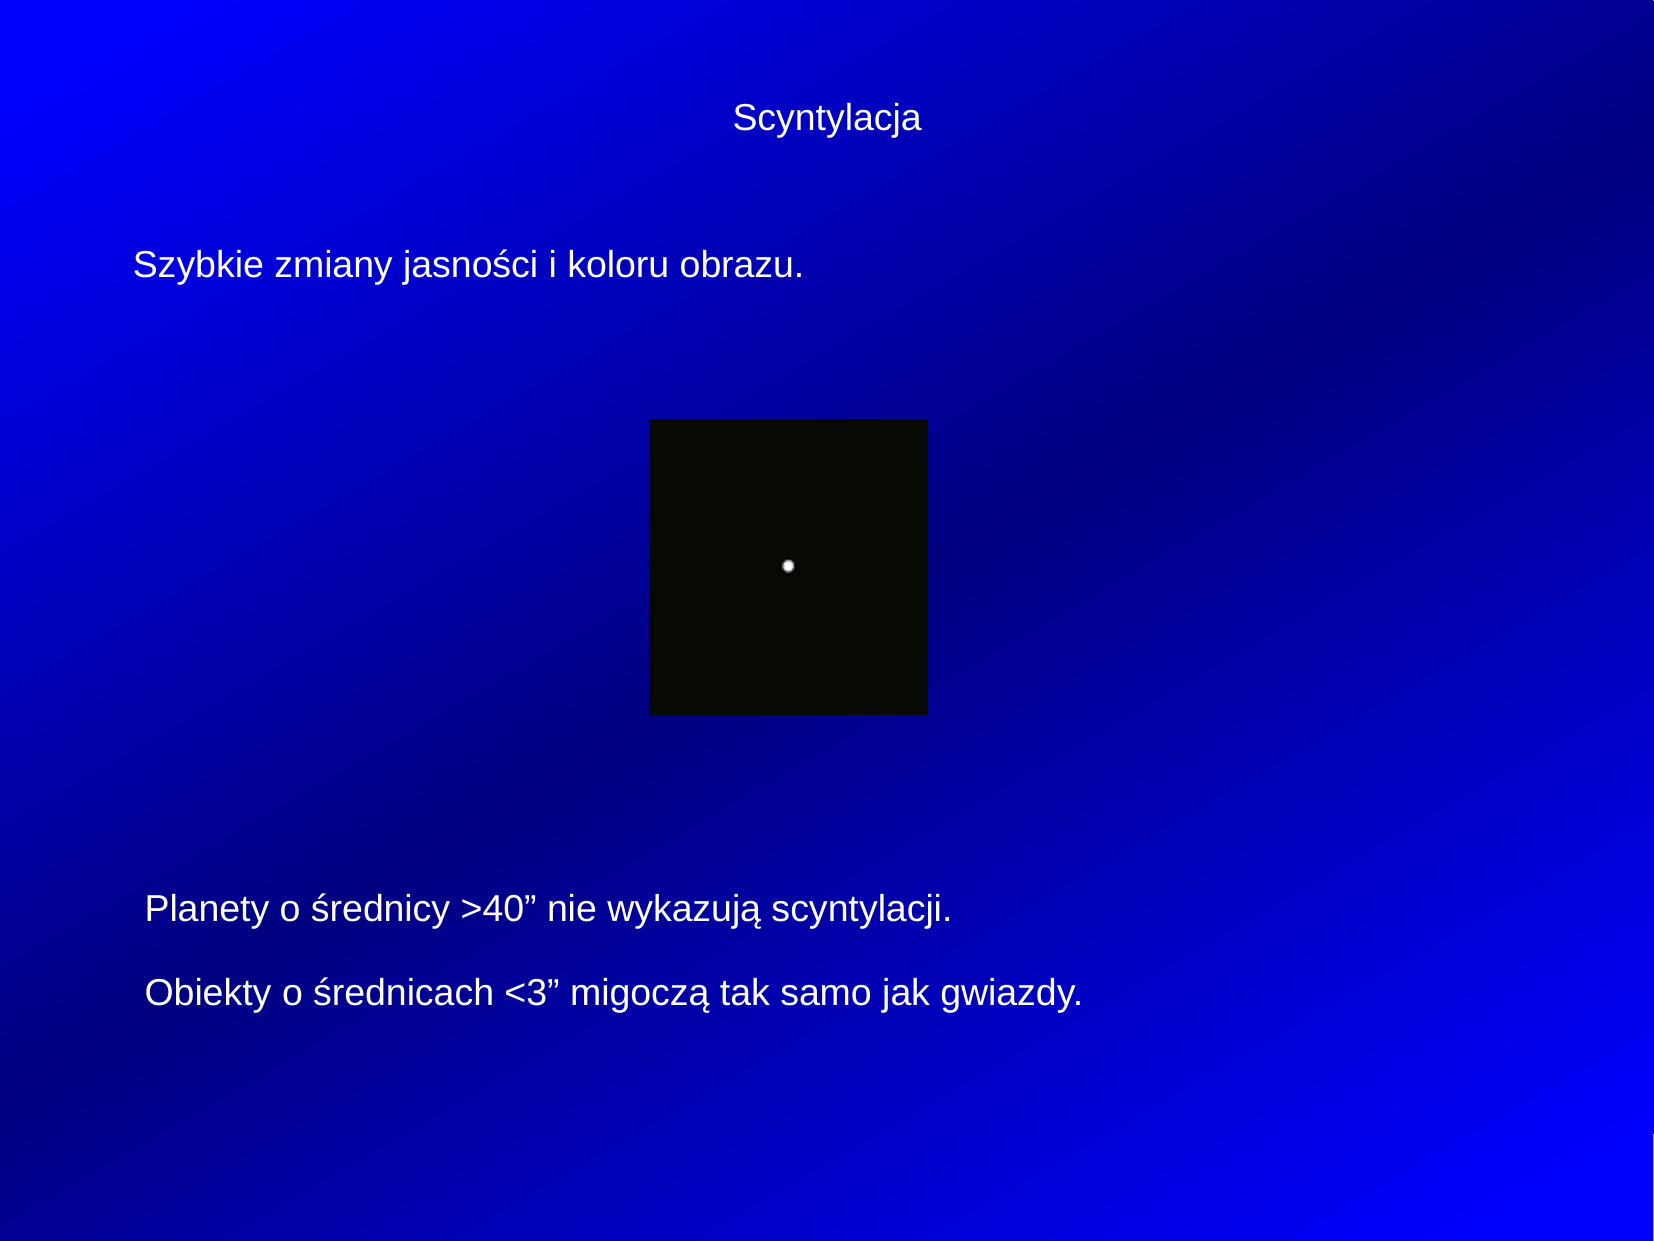

Scyntylacja
Szybkie zmiany jasności i koloru obrazu.
Planety o średnicy >40” nie wykazują scyntylacji.
Obiekty o średnicach <3” migoczą tak samo jak gwiazdy.